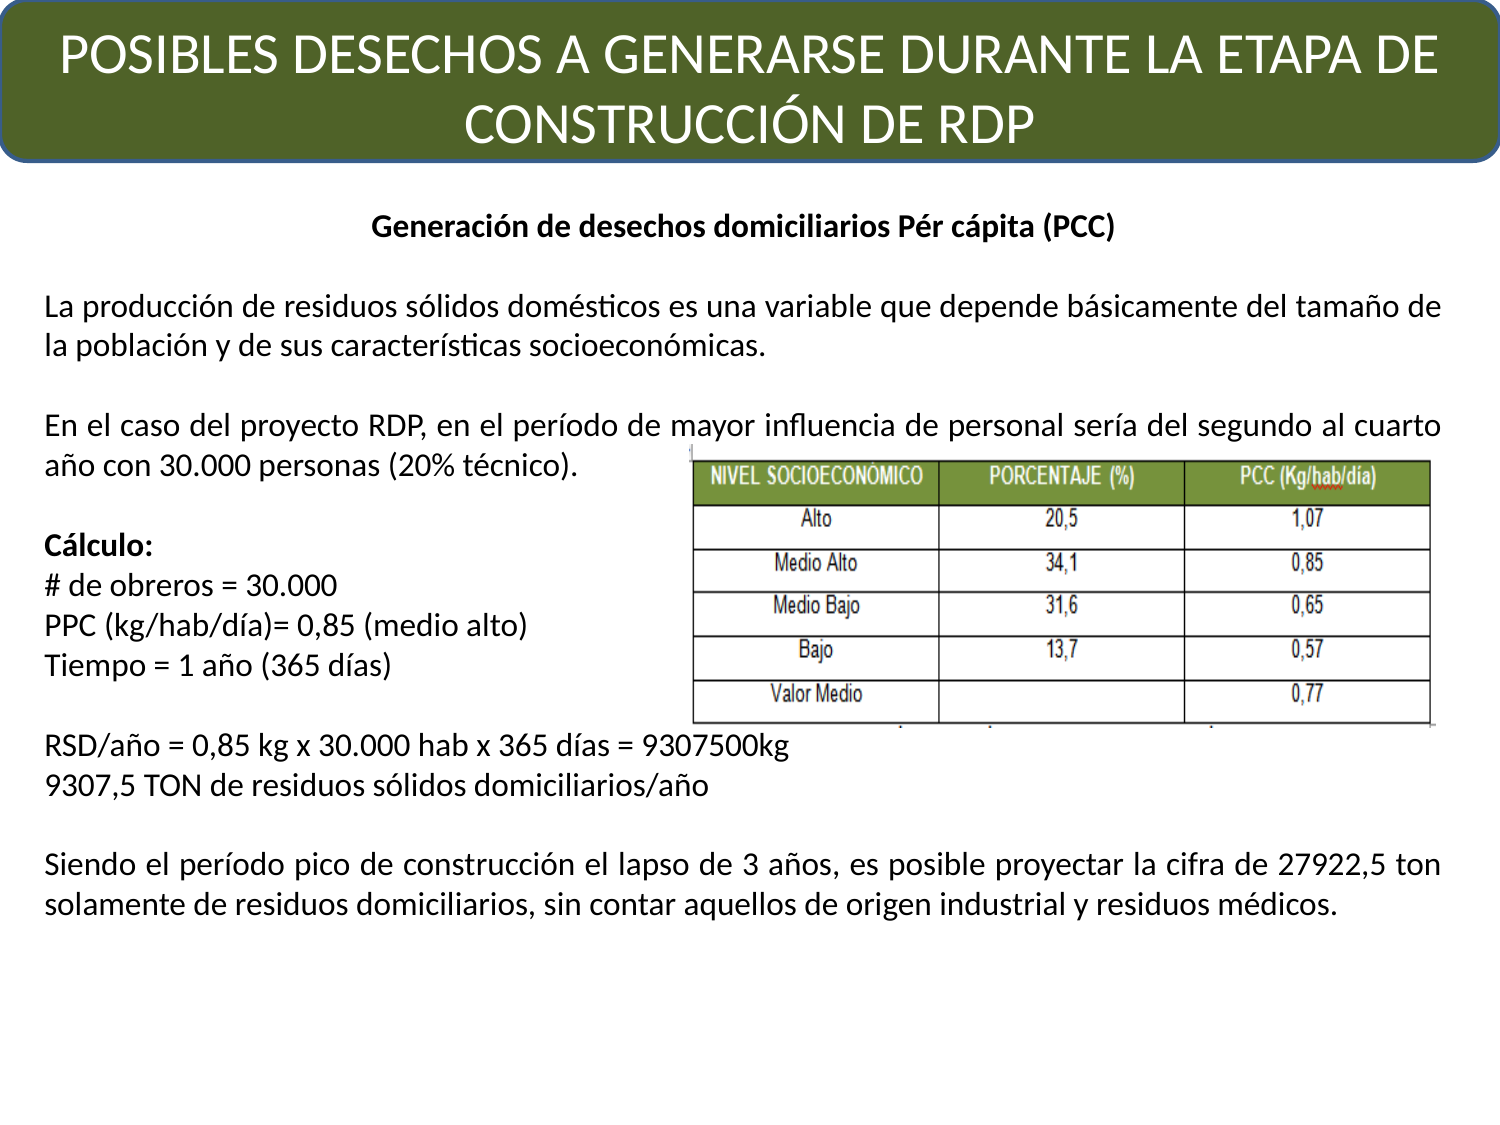

POSIBLES DESECHOS A GENERARSE DURANTE LA ETAPA DE CONSTRUCCIÓN DE RDP
Generación de desechos domiciliarios Pér cápita (PCC)
La producción de residuos sólidos domésticos es una variable que depende básicamente del tamaño de la población y de sus características socioeconómicas.
En el caso del proyecto RDP, en el período de mayor influencia de personal sería del segundo al cuarto año con 30.000 personas (20% técnico).
Cálculo:
# de obreros = 30.000
PPC (kg/hab/día)= 0,85 (medio alto)
Tiempo = 1 año (365 días)
RSD/año = 0,85 kg x 30.000 hab x 365 días = 9307500kg
9307,5 TON de residuos sólidos domiciliarios/año
Siendo el período pico de construcción el lapso de 3 años, es posible proyectar la cifra de 27922,5 ton solamente de residuos domiciliarios, sin contar aquellos de origen industrial y residuos médicos.